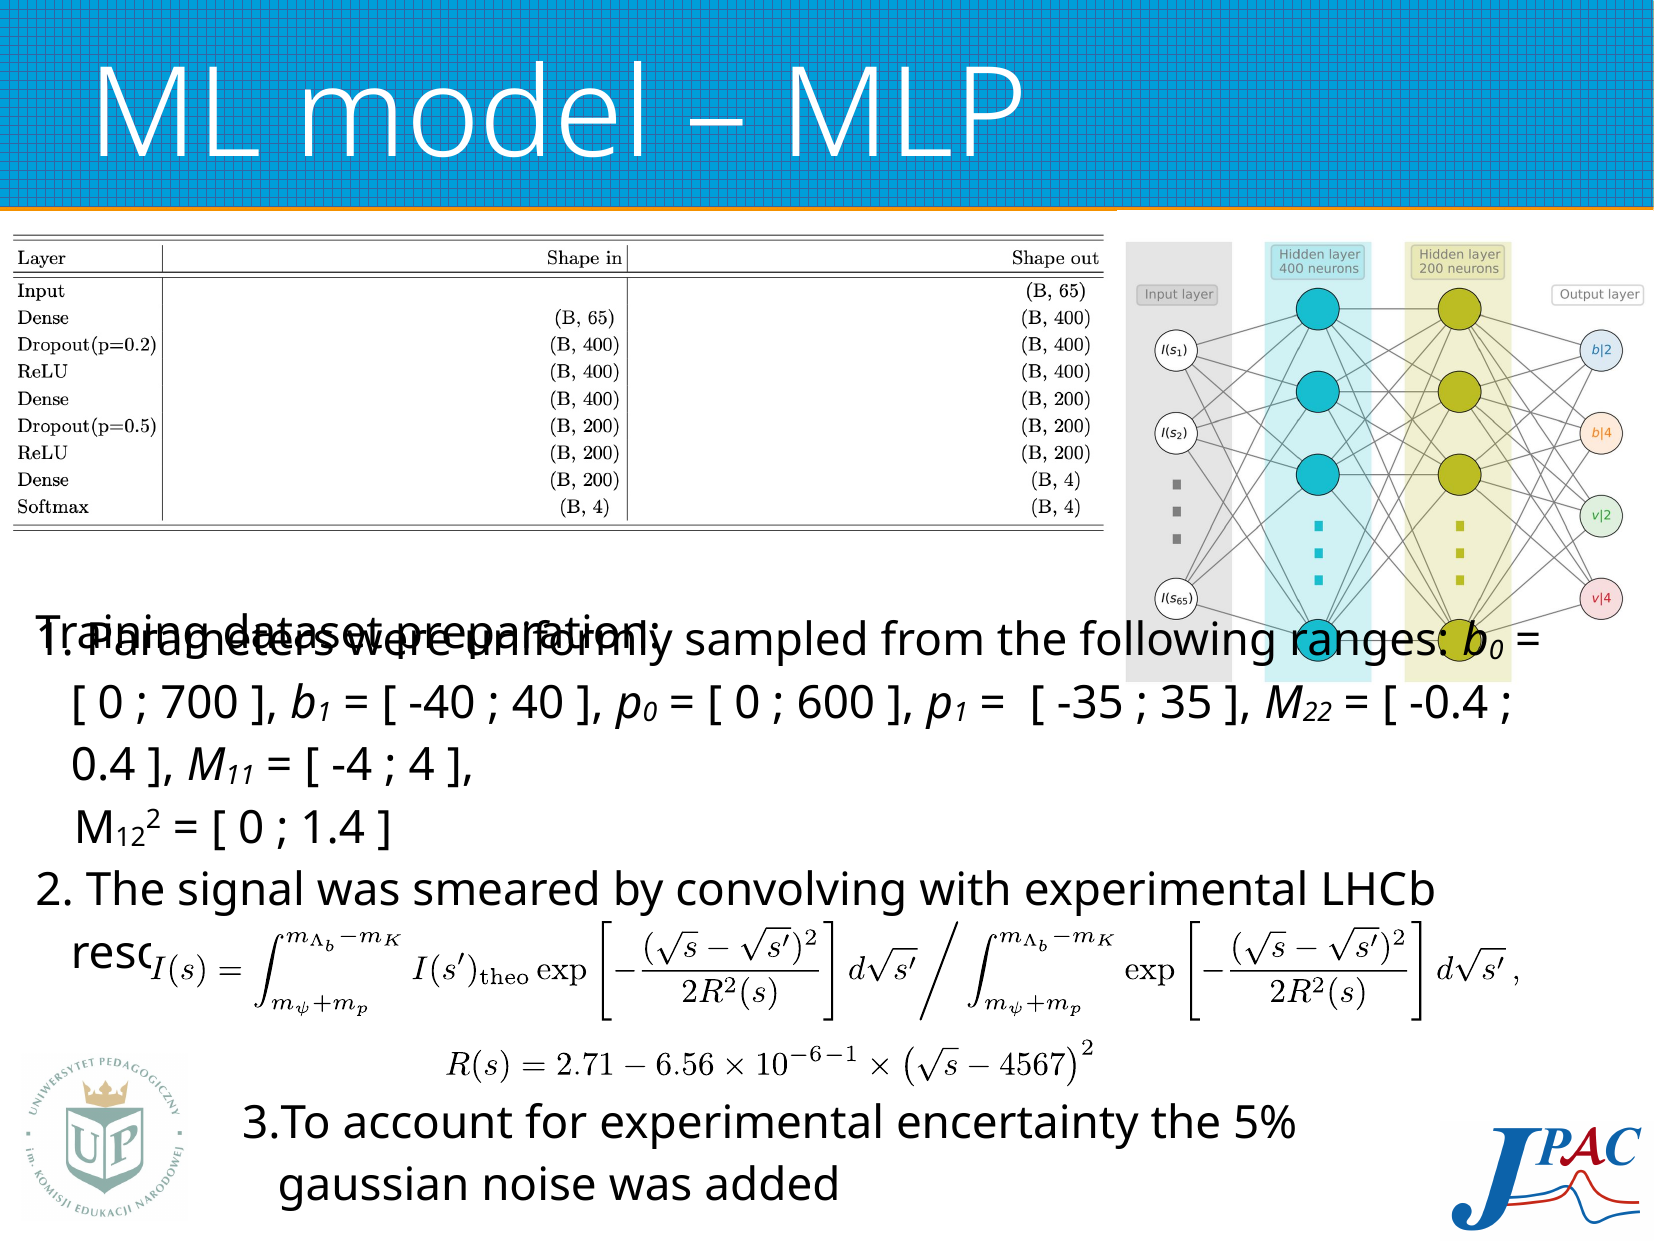

# ML model – MLP
Training dataset preparation:
 Parameters were uniformly sampled from the following ranges: b0 = [ 0 ; 700 ], b1 = [ -40 ; 40 ], p0 = [ 0 ; 600 ], p1 = [ -35 ; 35 ], M22 = [ -0.4 ; 0.4 ], M11 = [ -4 ; 4 ],
M122 = [ 0 ; 1.4 ]
 The signal was smeared by convolving with experimental LHCb resolution:
To account for experimental encertainty the 5% gaussian noise was added